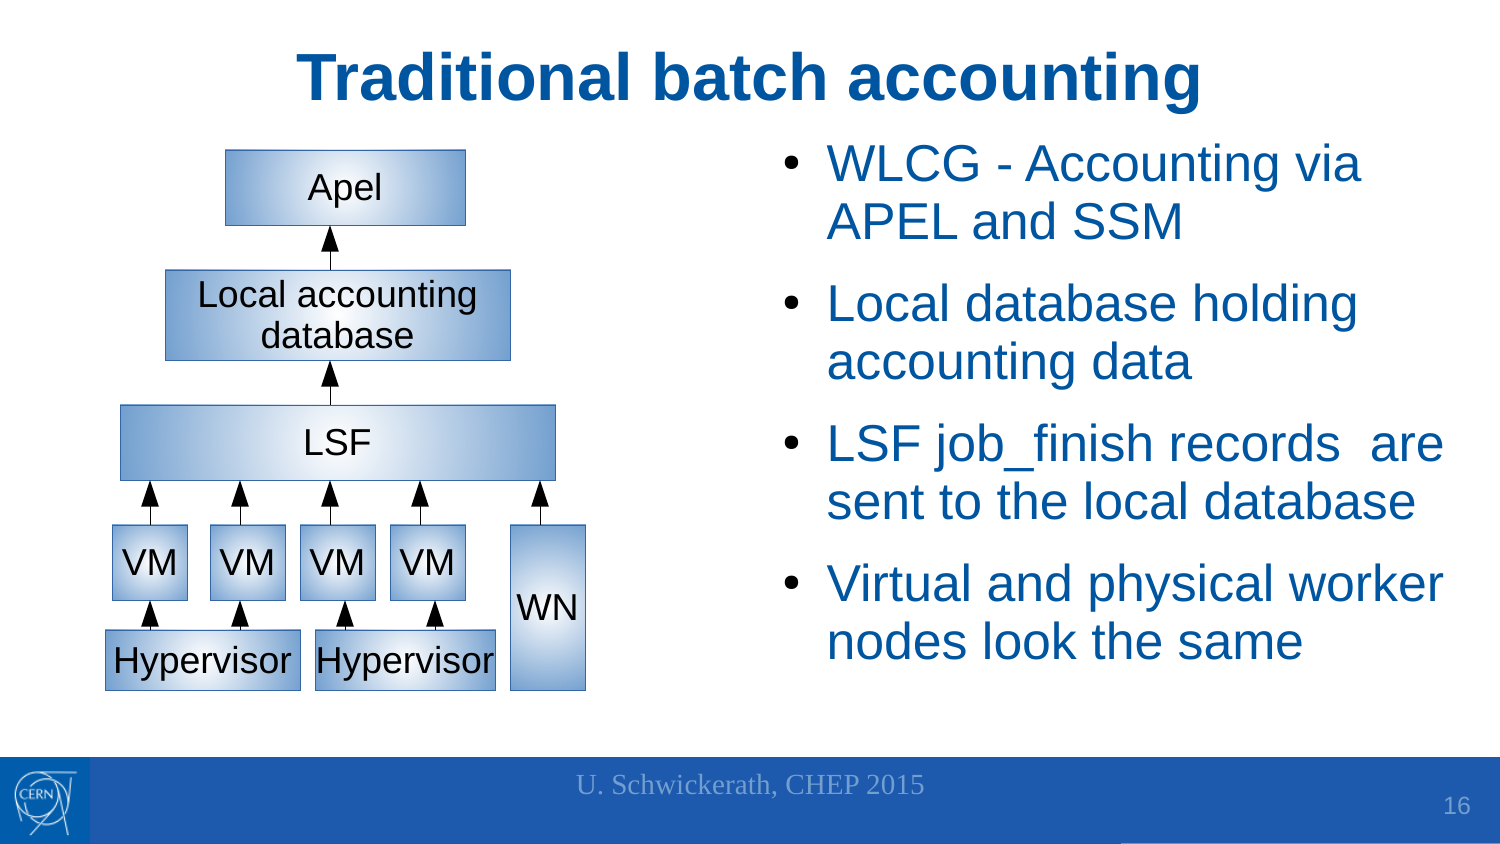

# Traditional batch accounting
WLCG - Accounting via APEL and SSM
Local database holding accounting data
LSF job_finish records are sent to the local database
Virtual and physical worker nodes look the same
Apel
Local accounting
database
LSF
VM
VM
VM
VM
WN
Hypervisor
Hypervisor
U. Schwickerath, CHEP 2015
16